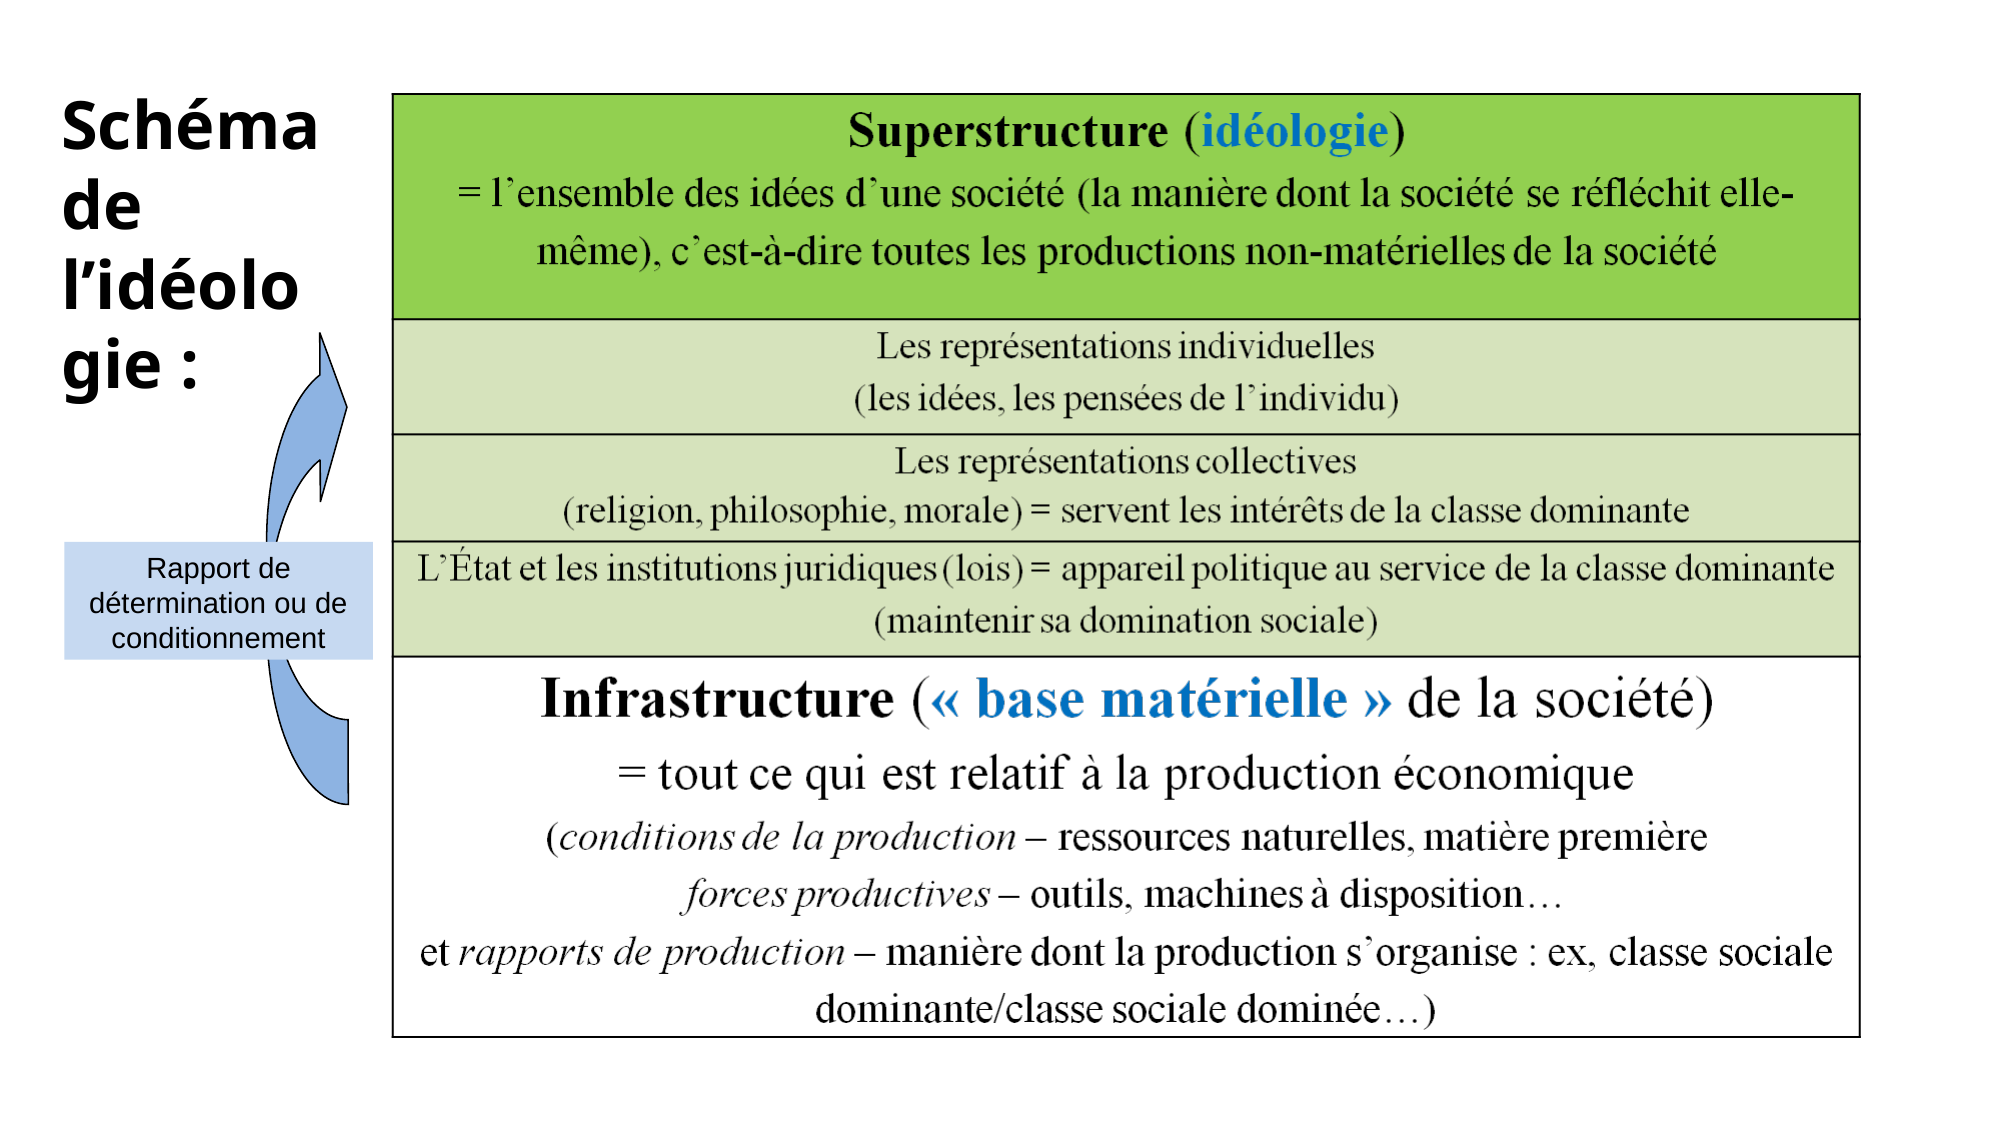

Schéma de l’idéologie :
Rapport de détermination ou de conditionnement